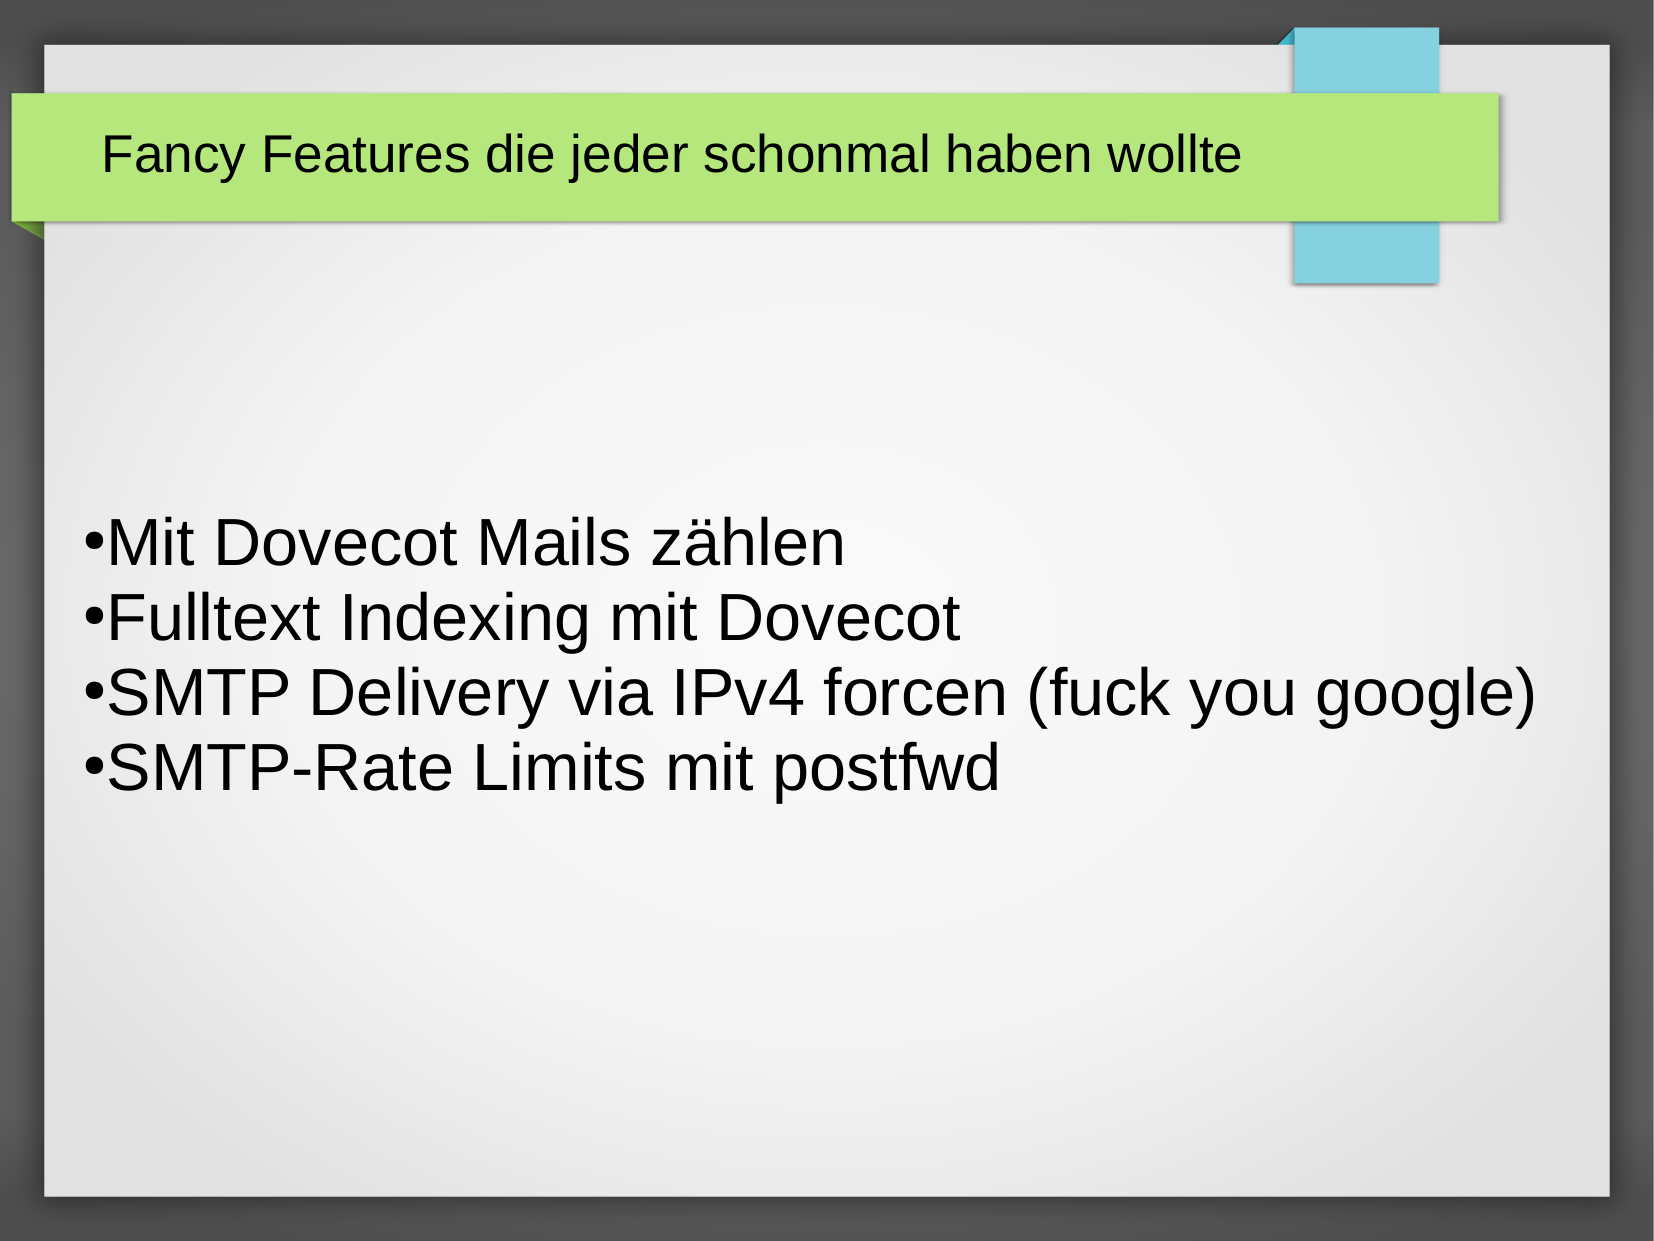

# Fancy Features die jeder schonmal haben wollte
Mit Dovecot Mails zählen
Fulltext Indexing mit Dovecot
SMTP Delivery via IPv4 forcen (fuck you google)
SMTP-Rate Limits mit postfwd